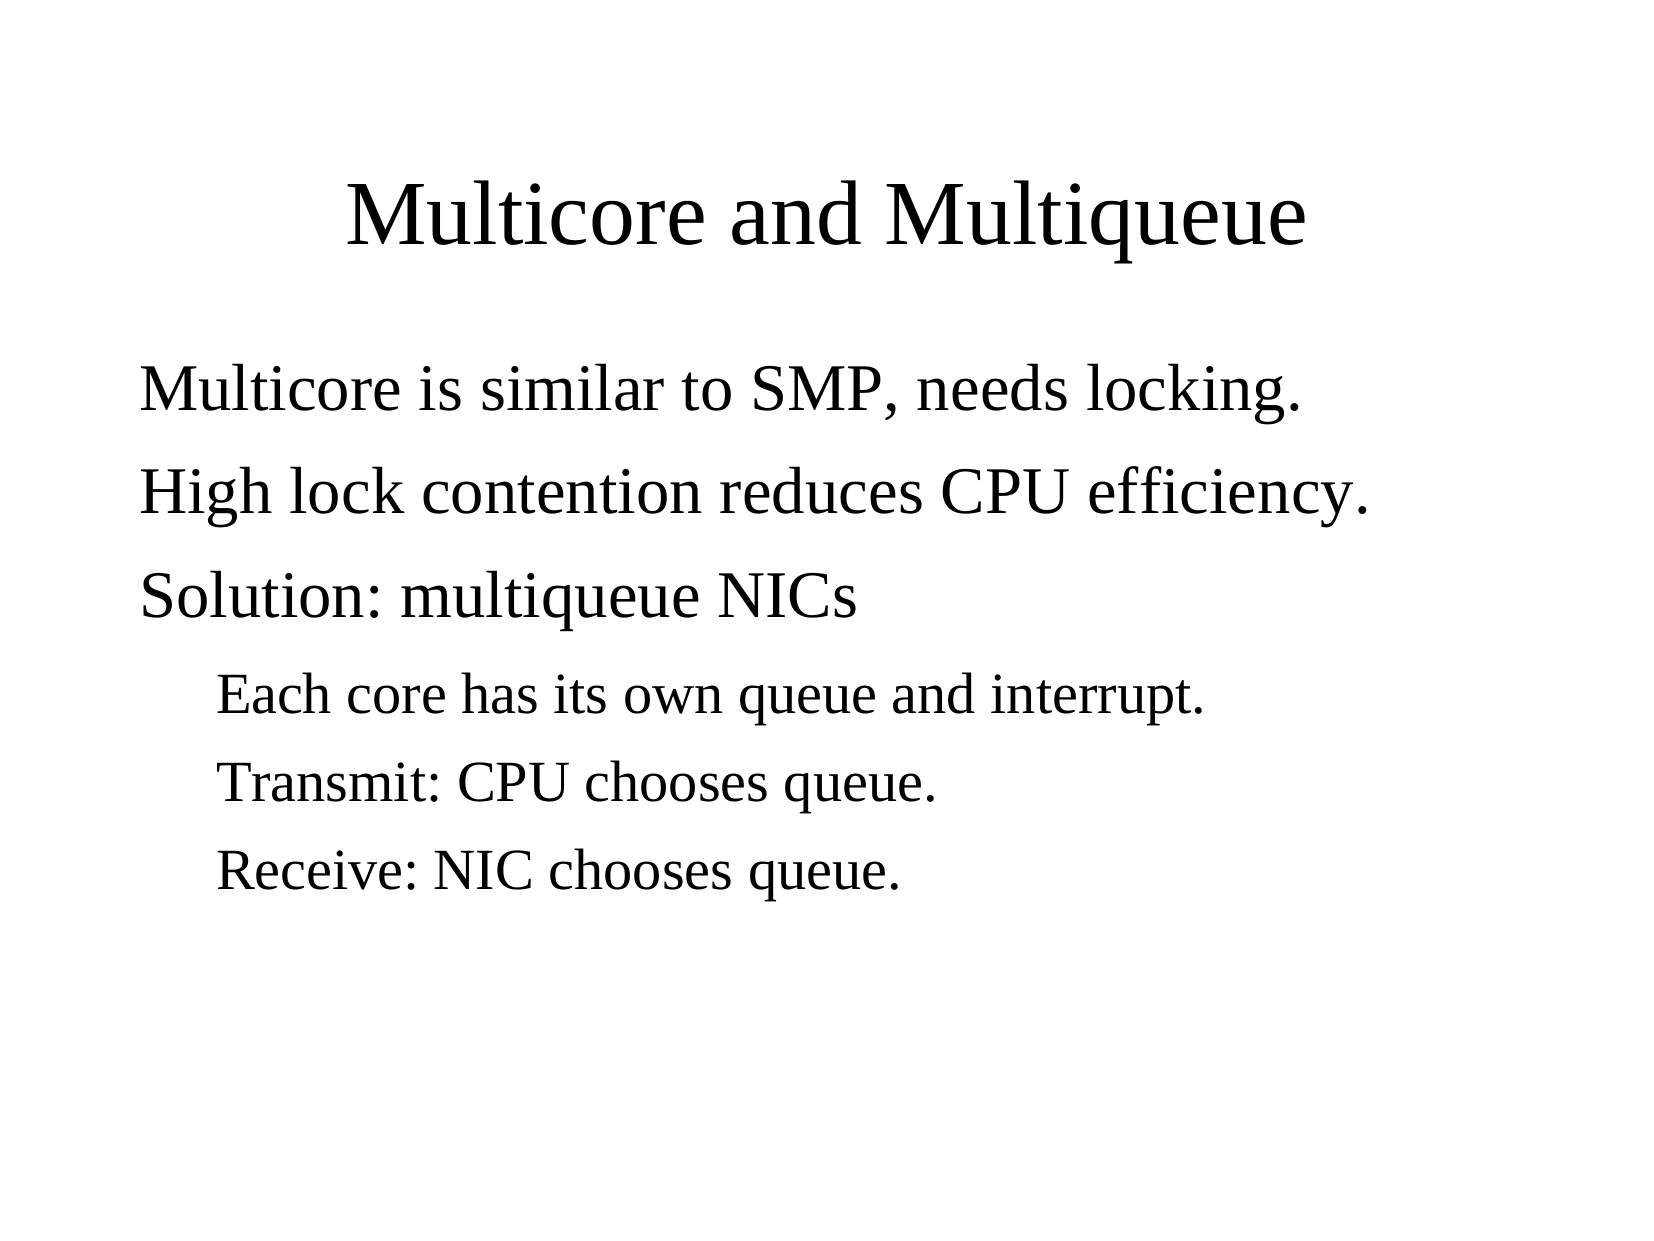

# Multicore and Multiqueue
Multicore is similar to SMP, needs locking.
High lock contention reduces CPU efficiency.
Solution: multiqueue NICs
Each core has its own queue and interrupt.
Transmit: CPU chooses queue.
Receive: NIC chooses queue.